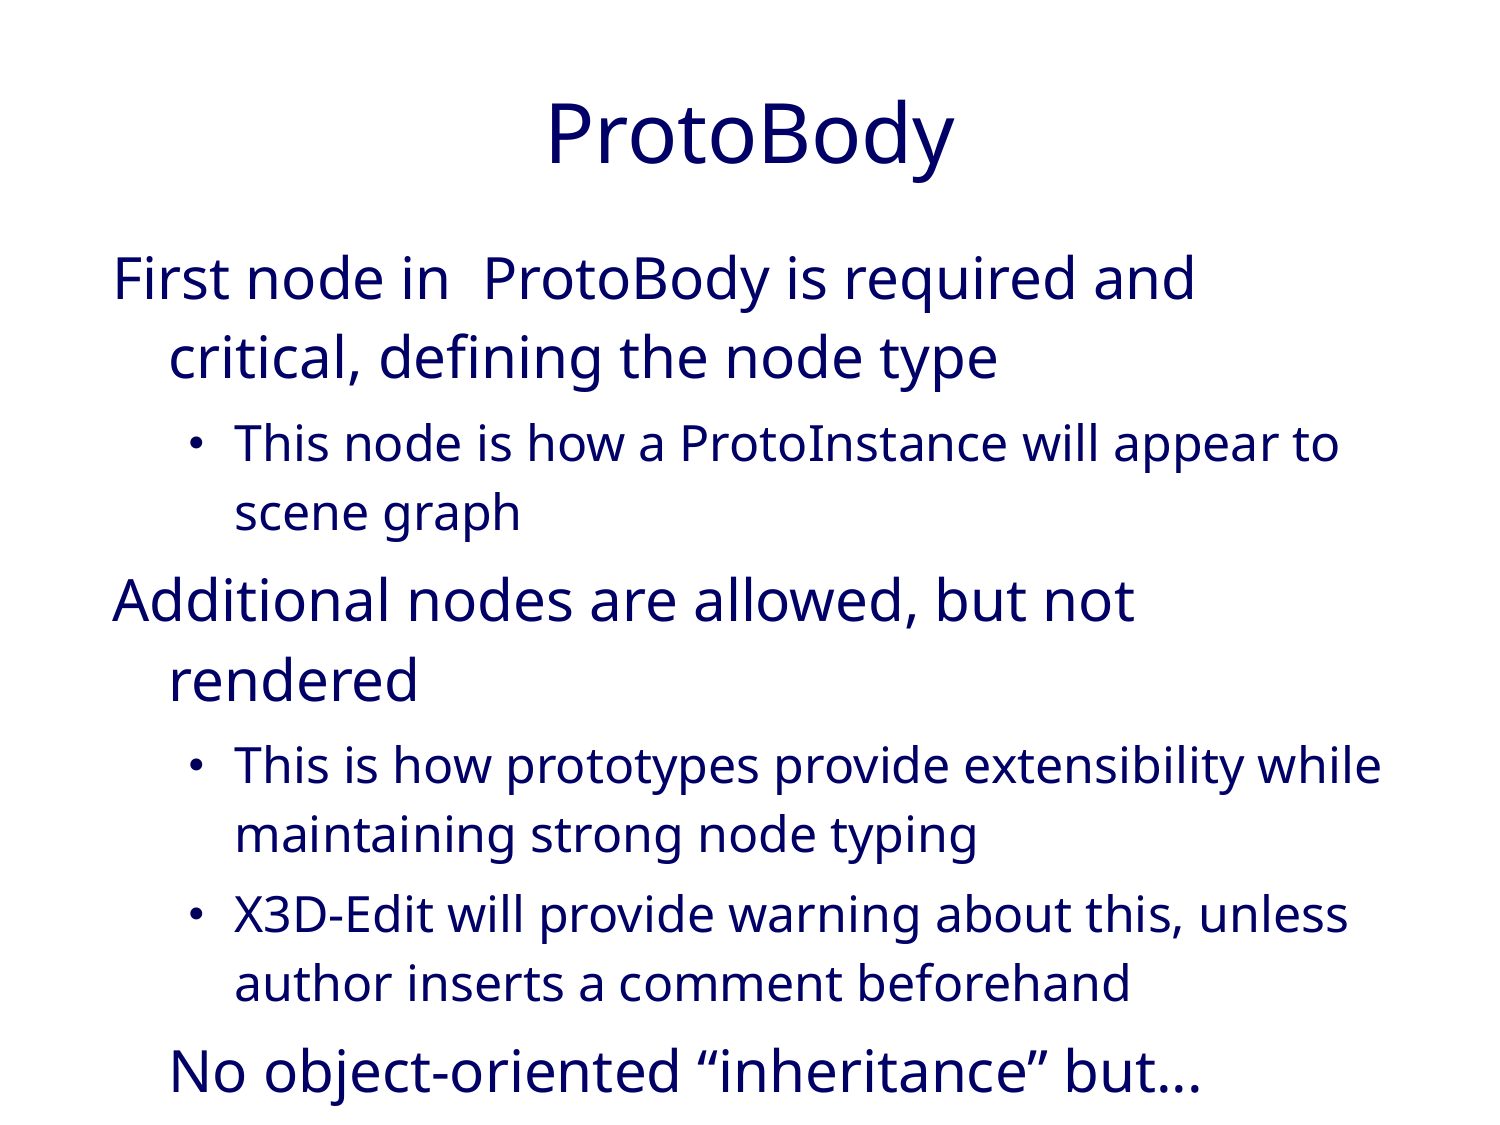

# ProtoBody
First node in ProtoBody is required and critical, defining the node type
This node is how a ProtoInstance will appear to scene graph
Additional nodes are allowed, but not rendered
This is how prototypes provide extensibility while maintaining strong node typing
X3D-Edit will provide warning about this, unless author inserts a comment beforehand
No object-oriented “inheritance” but...
first node in body can be a nested ProtoInstance